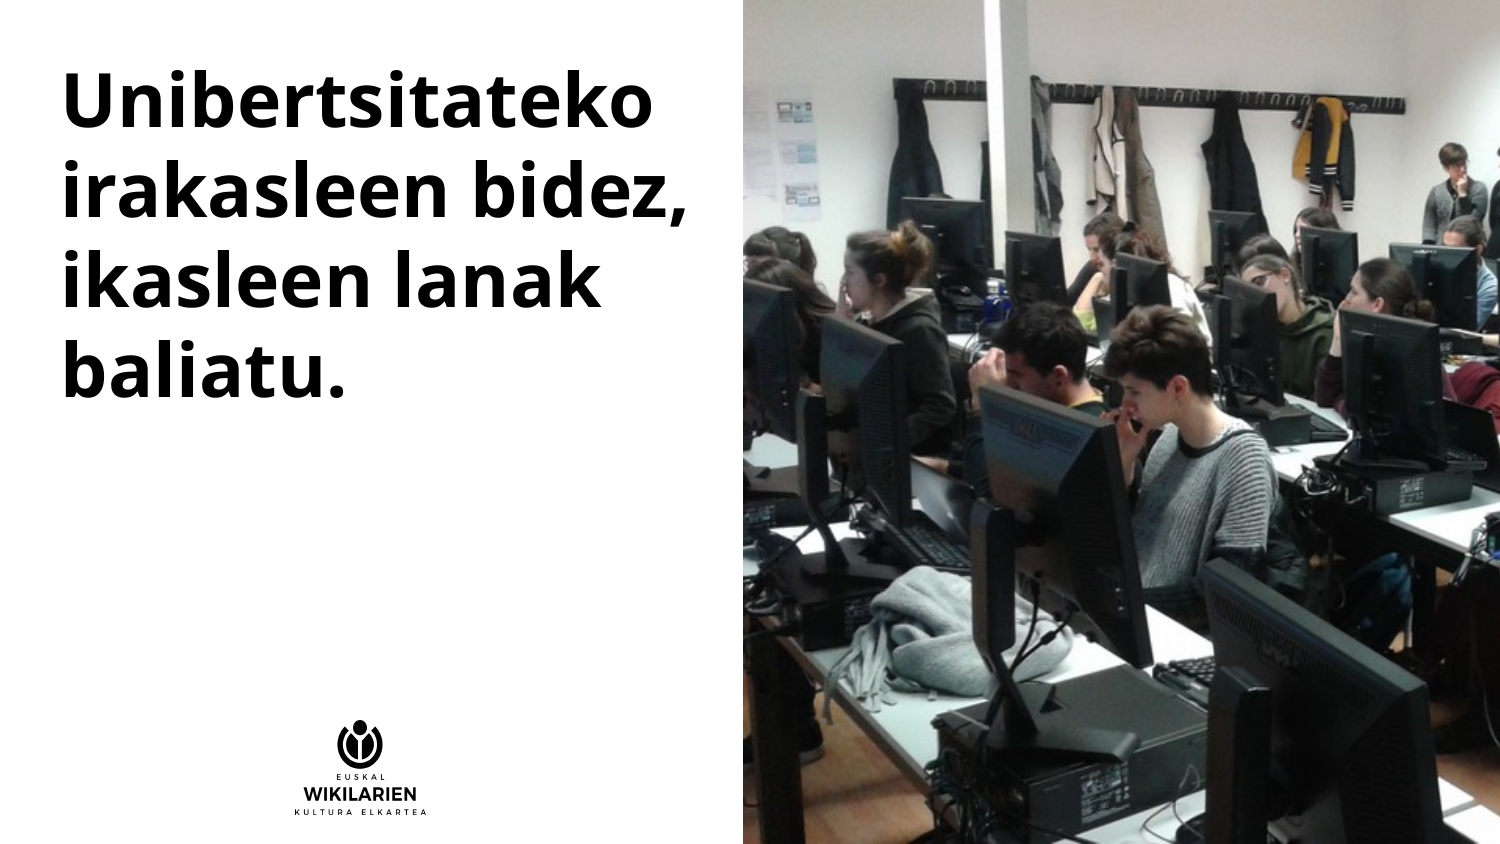

# Unibertsitateko irakasleen bidez, ikasleen lanak baliatu.